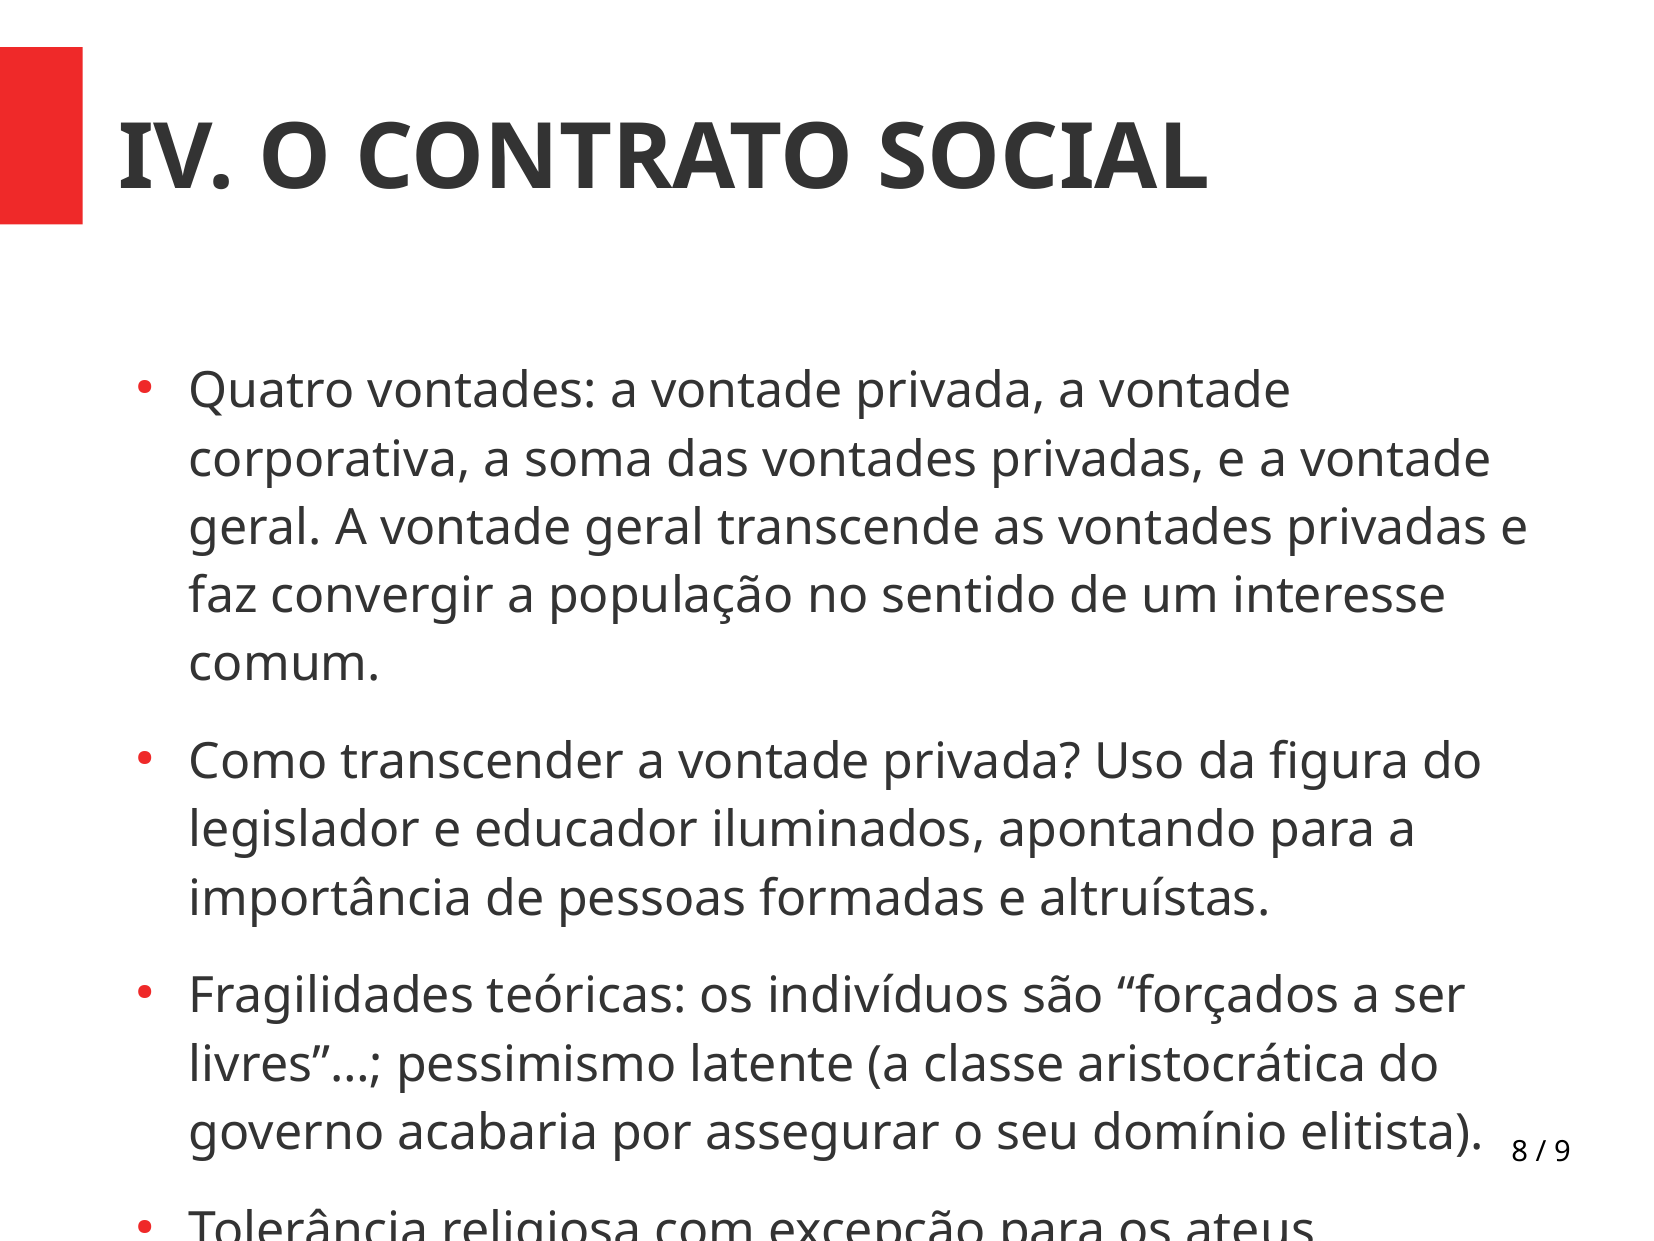

# IV. O CONTRATO SOCIAL
Quatro vontades: a vontade privada, a vontade corporativa, a soma das vontades privadas, e a vontade geral. A vontade geral transcende as vontades privadas e faz convergir a população no sentido de um interesse comum.
Como transcender a vontade privada? Uso da figura do legislador e educador iluminados, apontando para a importância de pessoas formadas e altruístas.
Fragilidades teóricas: os indivíduos são “forçados a ser livres”…; pessimismo latente (a classe aristocrática do governo acabaria por assegurar o seu domínio elitista).
Tolerância religiosa com excepção para os ateus.
8